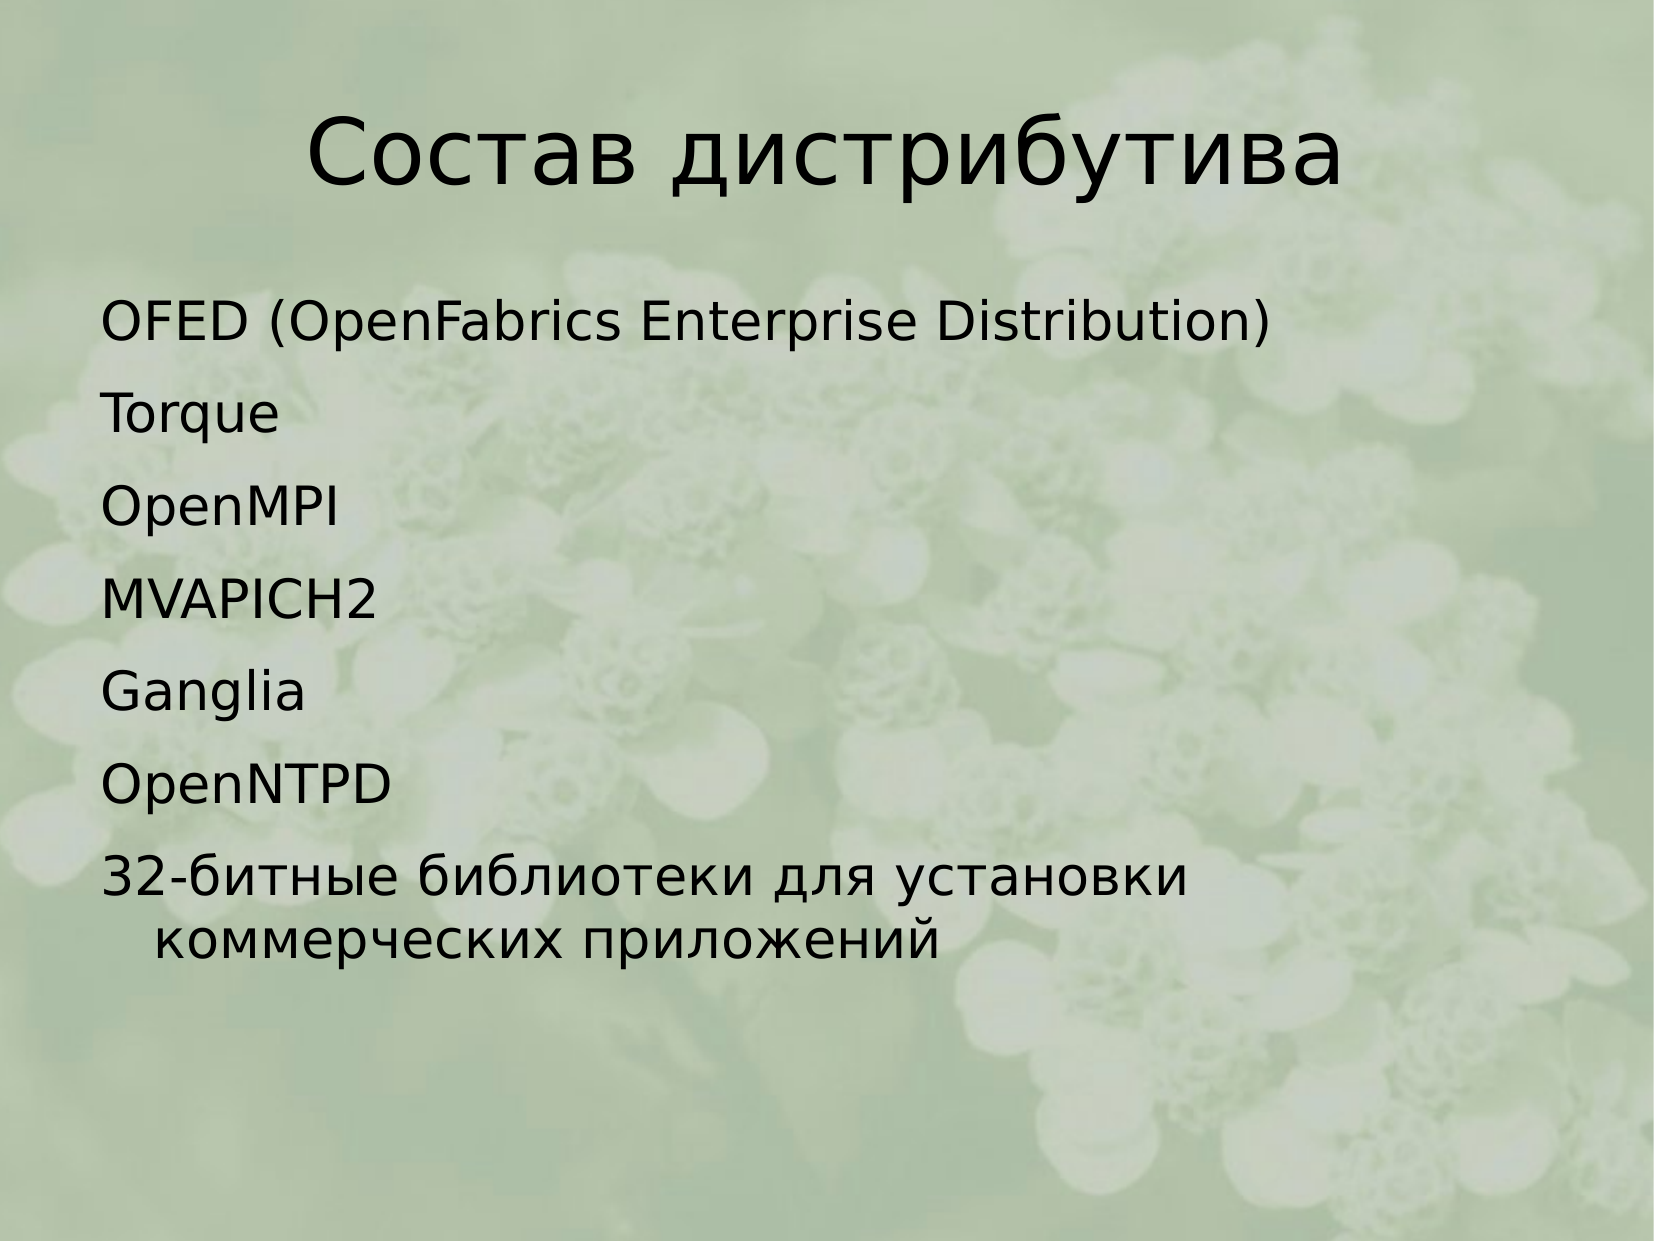

# Состав дистрибутива
OFED (OpenFabrics Enterprise Distribution)
Torque
OpenMPI
MVAPICH2
Ganglia
OpenNTPD
32-битные библиотеки для установки коммерческих приложений